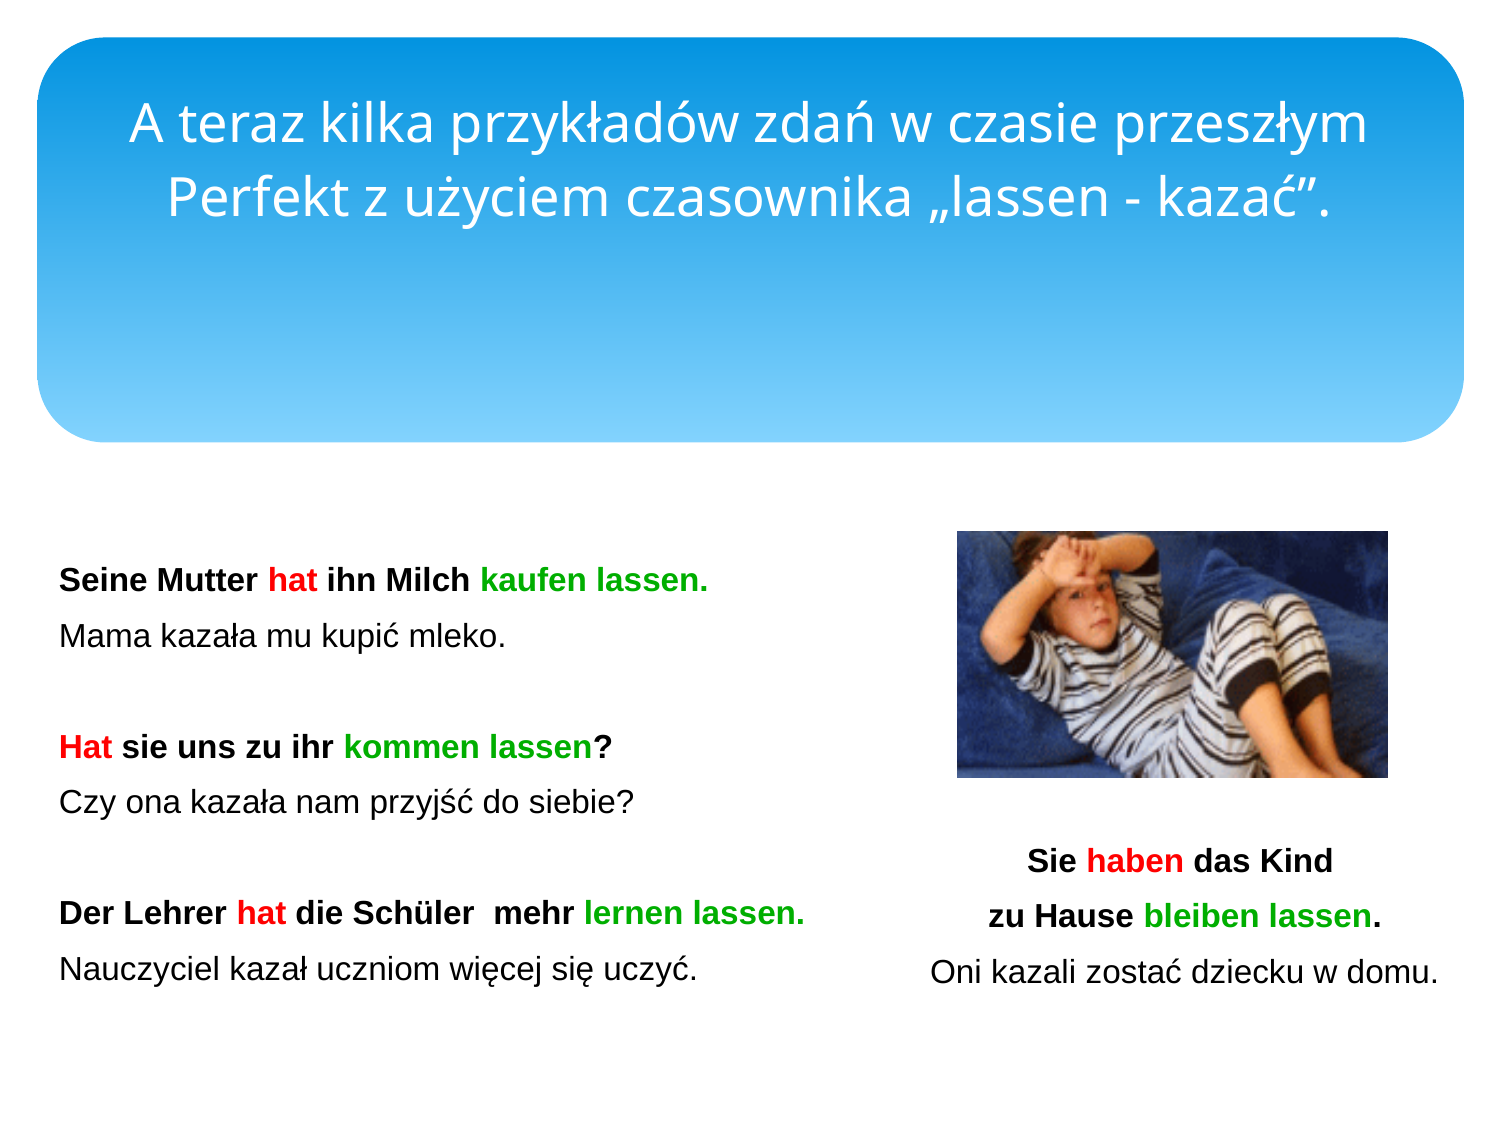

# A teraz kilka przykładów zdań w czasie przeszłym Perfekt z użyciem czasownika „lassen - kazać”.
Seine Mutter hat ihn Milch kaufen lassen.
Mama kazała mu kupić mleko.
Hat sie uns zu ihr kommen lassen?
Czy ona kazała nam przyjść do siebie?
Der Lehrer hat die Schüler mehr lernen lassen.
Nauczyciel kazał uczniom więcej się uczyć.
Sie haben das Kind
zu Hause bleiben lassen.
Oni kazali zostać dziecku w domu.